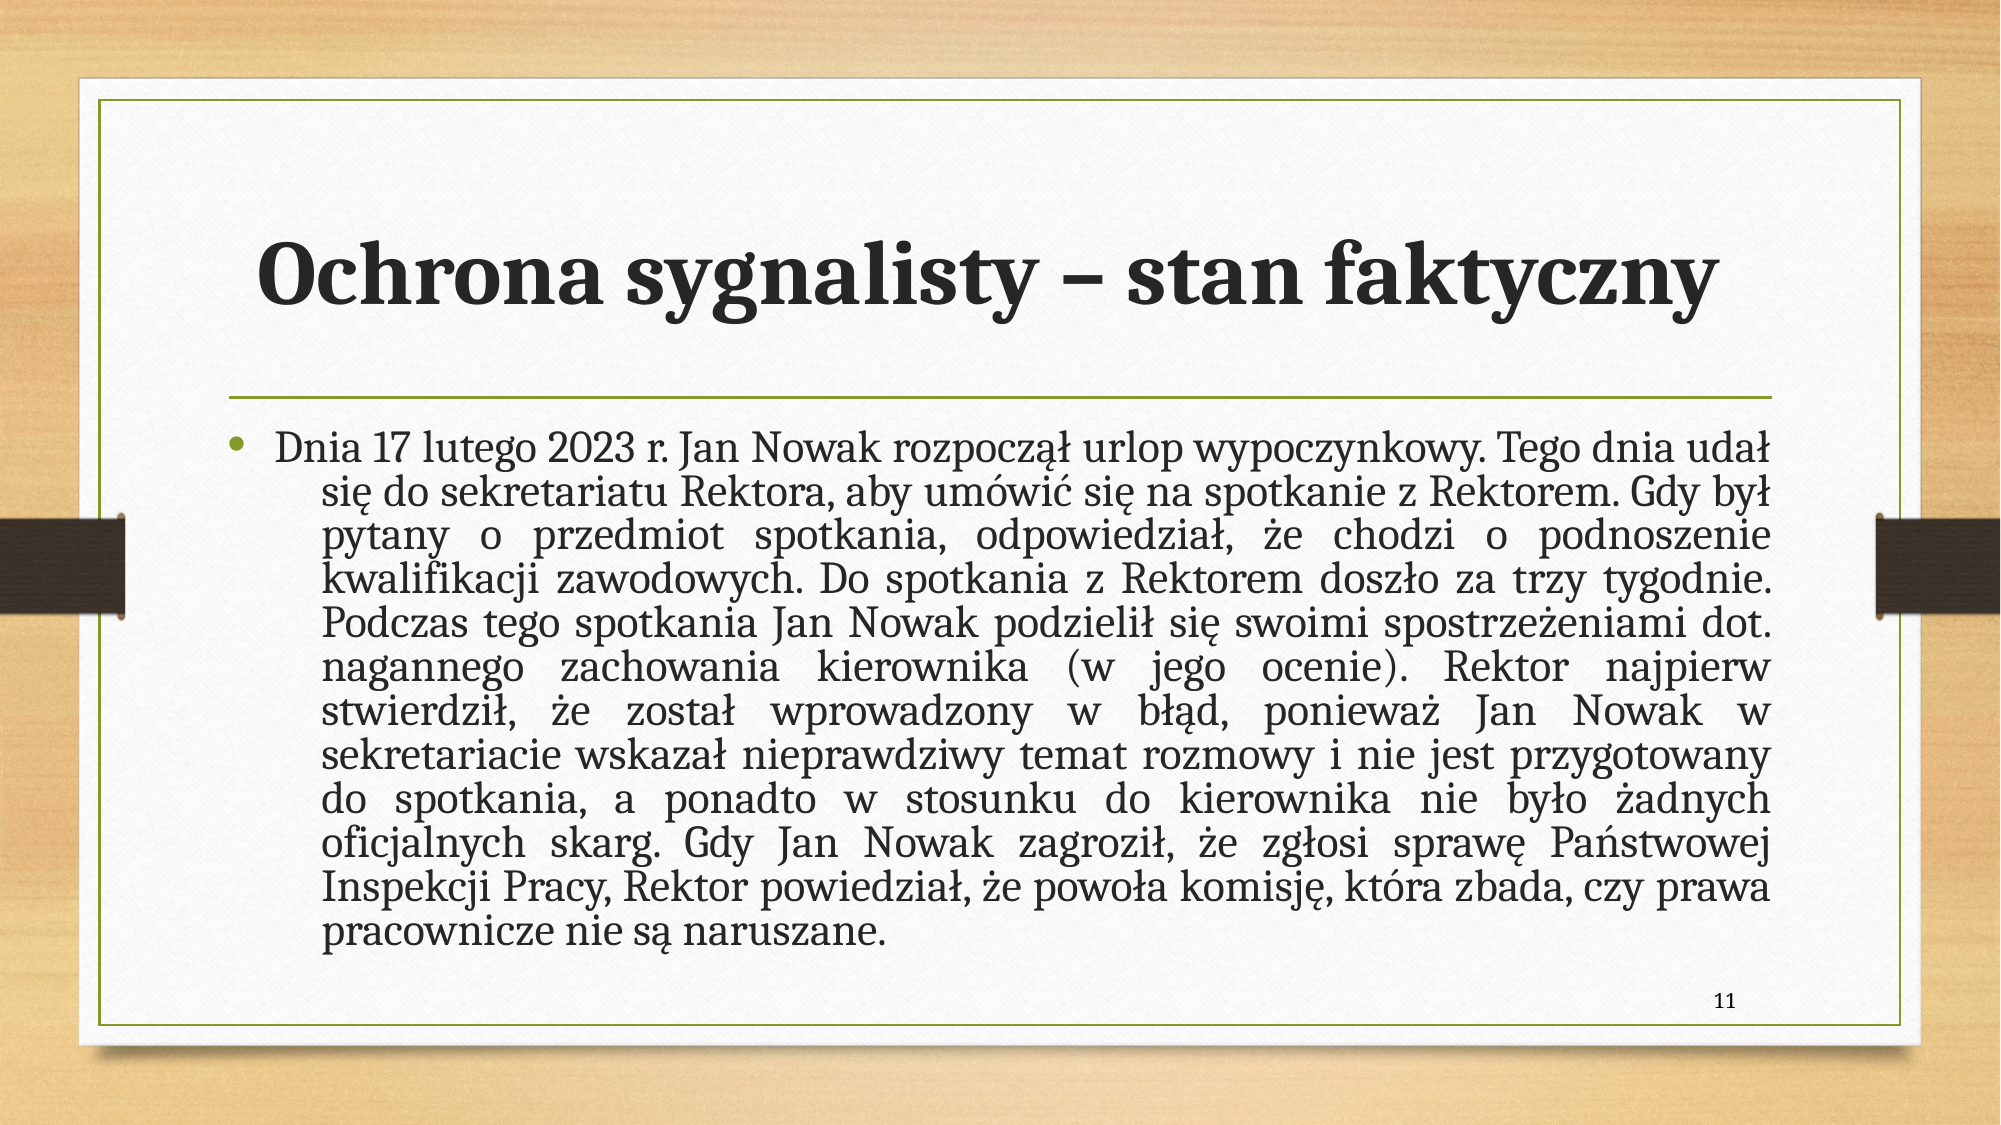

# Ochrona sygnalisty – stan faktyczny
Dnia 17 lutego 2023 r. Jan Nowak rozpoczął urlop wypoczynkowy. Tego dnia udał się do sekretariatu Rektora, aby umówić się na spotkanie z Rektorem. Gdy był pytany o przedmiot spotkania, odpowiedział, że chodzi o podnoszenie kwalifikacji zawodowych. Do spotkania z Rektorem doszło za trzy tygodnie. Podczas tego spotkania Jan Nowak podzielił się swoimi spostrzeżeniami dot. nagannego zachowania kierownika (w jego ocenie). Rektor najpierw stwierdził, że został wprowadzony w błąd, ponieważ Jan Nowak w sekretariacie wskazał nieprawdziwy temat rozmowy i nie jest przygotowany do spotkania, a ponadto w stosunku do kierownika nie było żadnych oficjalnych skarg. Gdy Jan Nowak zagroził, że zgłosi sprawę Państwowej Inspekcji Pracy, Rektor powiedział, że powoła komisję, która zbada, czy prawa pracownicze nie są naruszane.